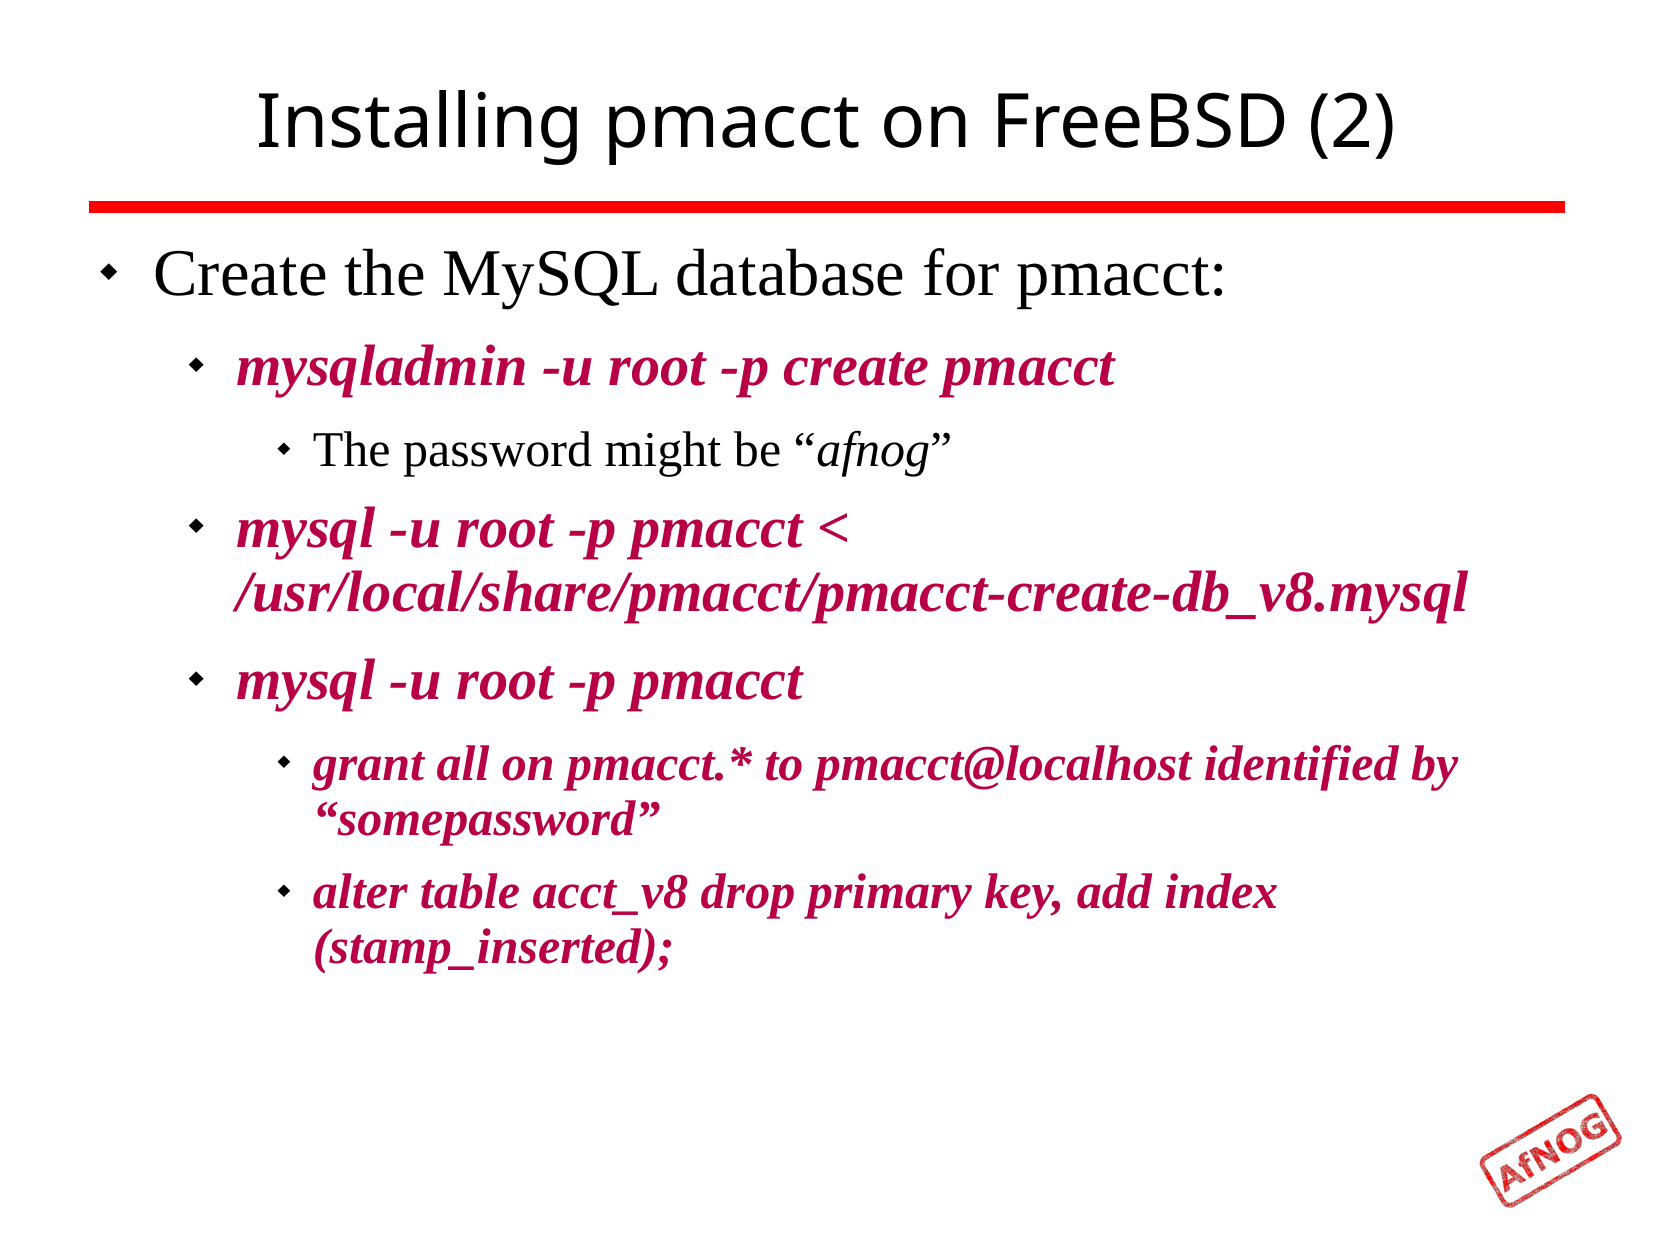

# Installing pmacct on FreeBSD (2)
Create the MySQL database for pmacct:
mysqladmin -u root -p create pmacct
The password might be “afnog”
mysql -u root -p pmacct < /usr/local/share/pmacct/pmacct-create-db_v8.mysql
mysql -u root -p pmacct
grant all on pmacct.* to pmacct@localhost identified by “somepassword”
alter table acct_v8 drop primary key, add index (stamp_inserted);